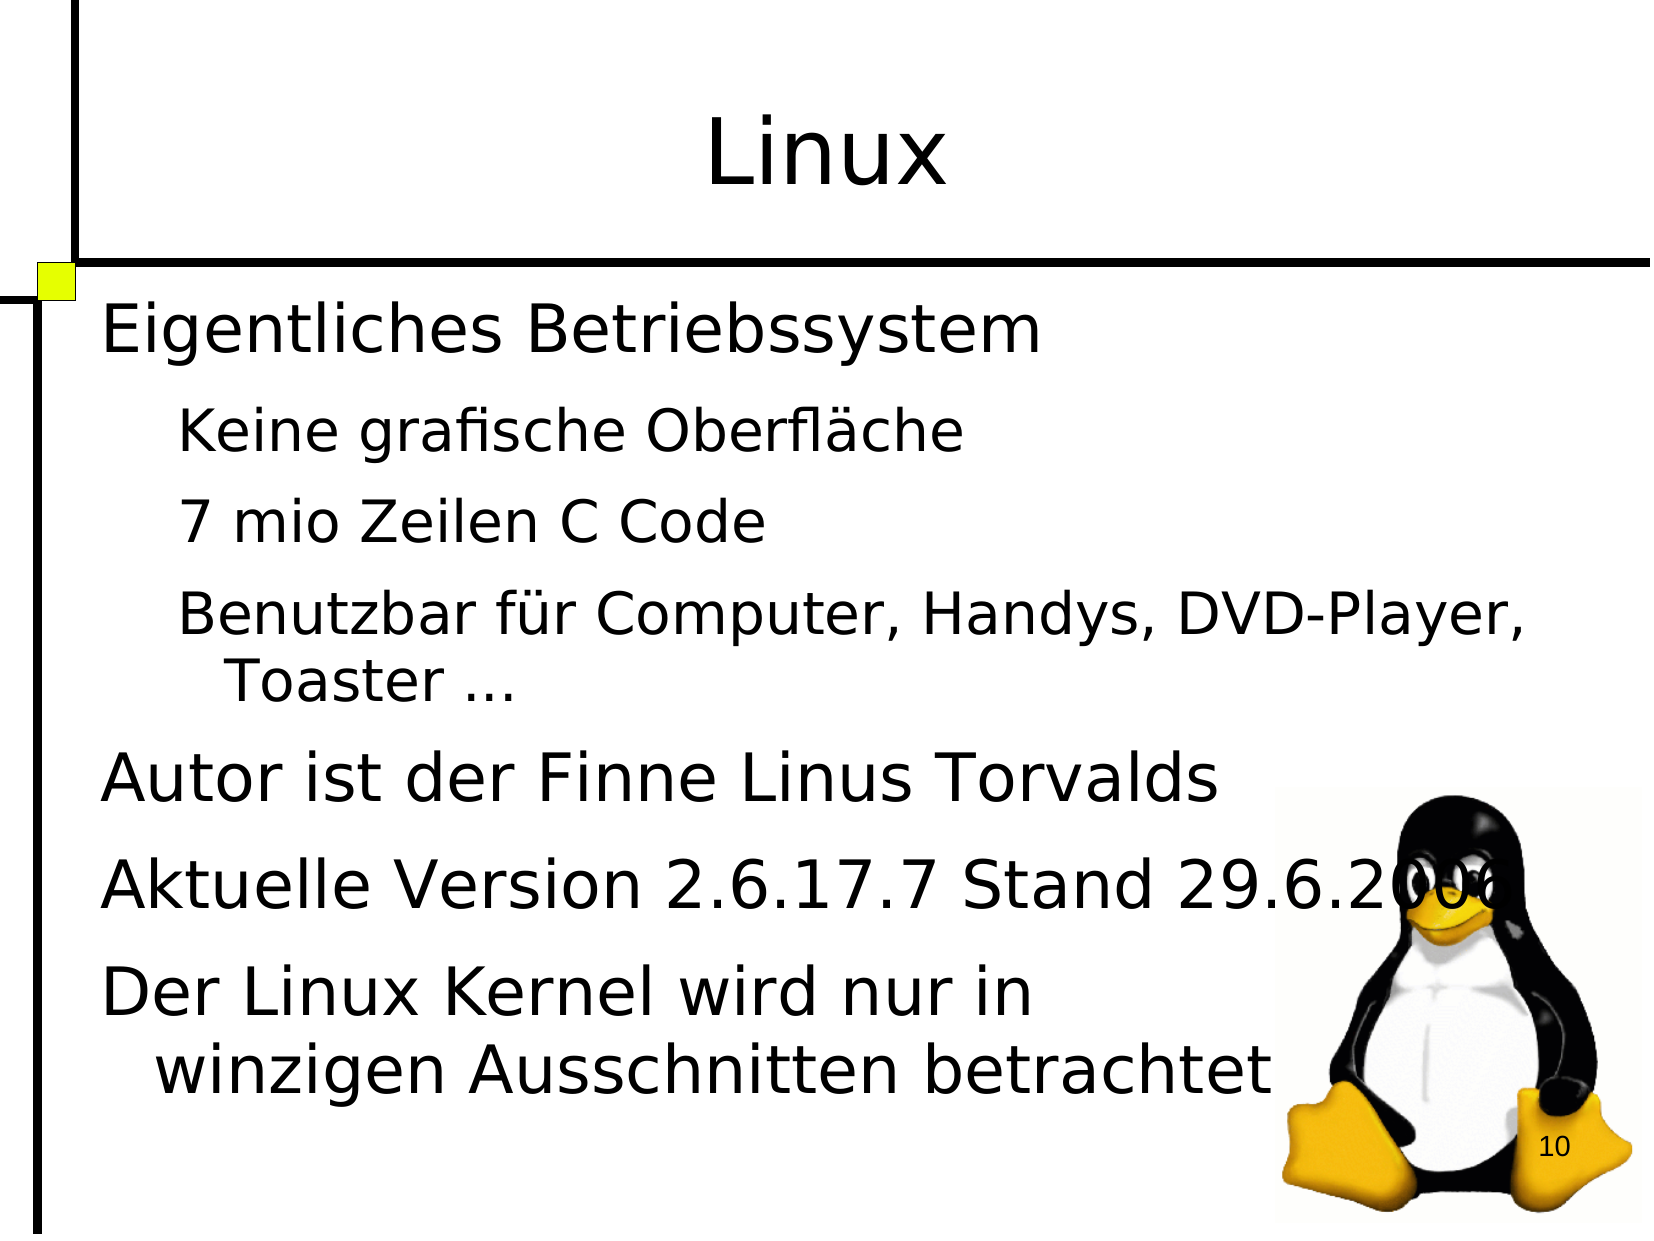

# Linux
Eigentliches Betriebssystem
Keine grafische Oberfläche
7 mio Zeilen C Code
Benutzbar für Computer, Handys, DVD-Player, Toaster ...
Autor ist der Finne Linus Torvalds
Aktuelle Version 2.6.17.7 Stand 29.6.2006
Der Linux Kernel wird nur in
winzigen Ausschnitten betrachtet
10